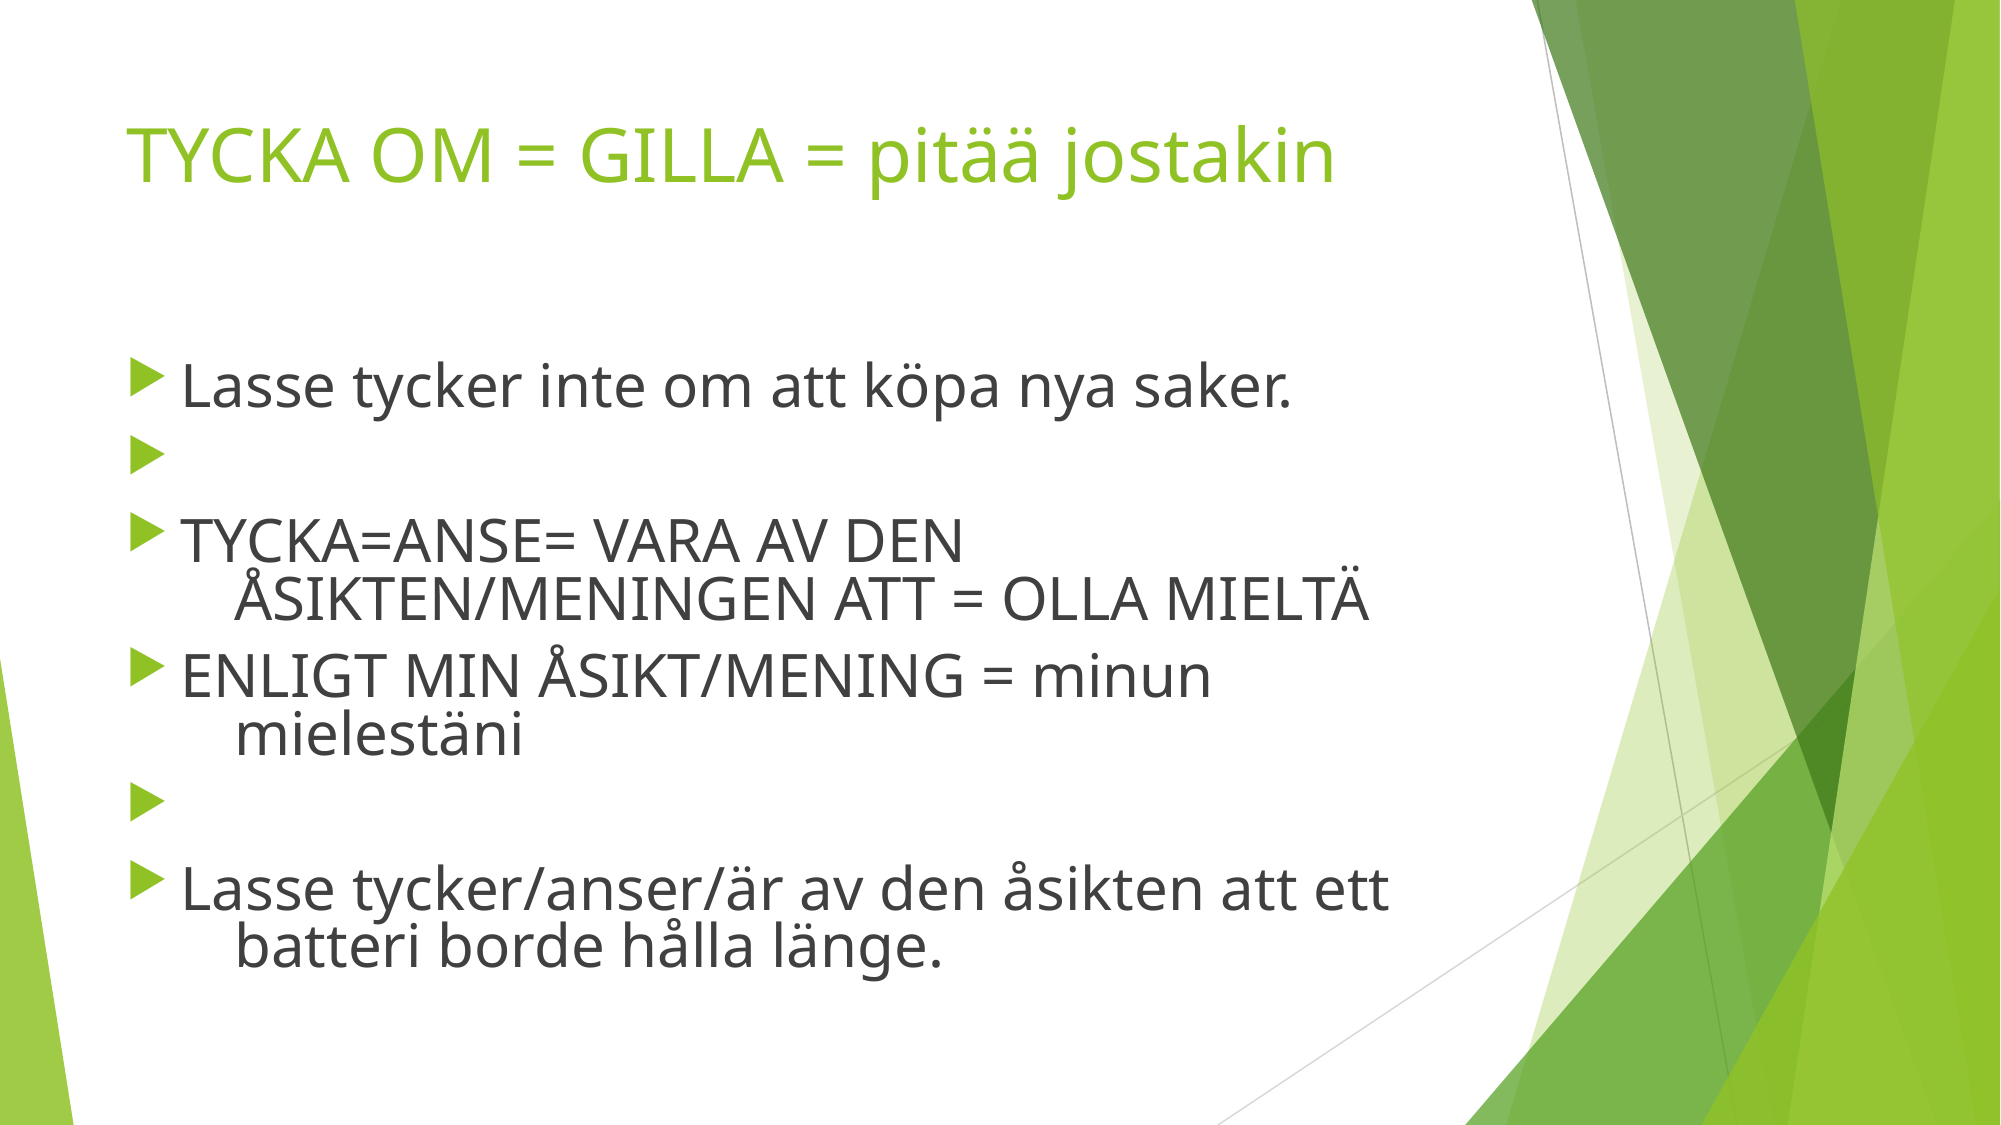

# TYCKA OM = GILLA = pitää jostakin
Lasse tycker inte om att köpa nya saker.
TYCKA=ANSE= VARA AV DEN ÅSIKTEN/MENINGEN ATT = OLLA MIELTÄ
ENLIGT MIN ÅSIKT/MENING = minun mielestäni
Lasse tycker/anser/är av den åsikten att ett batteri borde hålla länge.